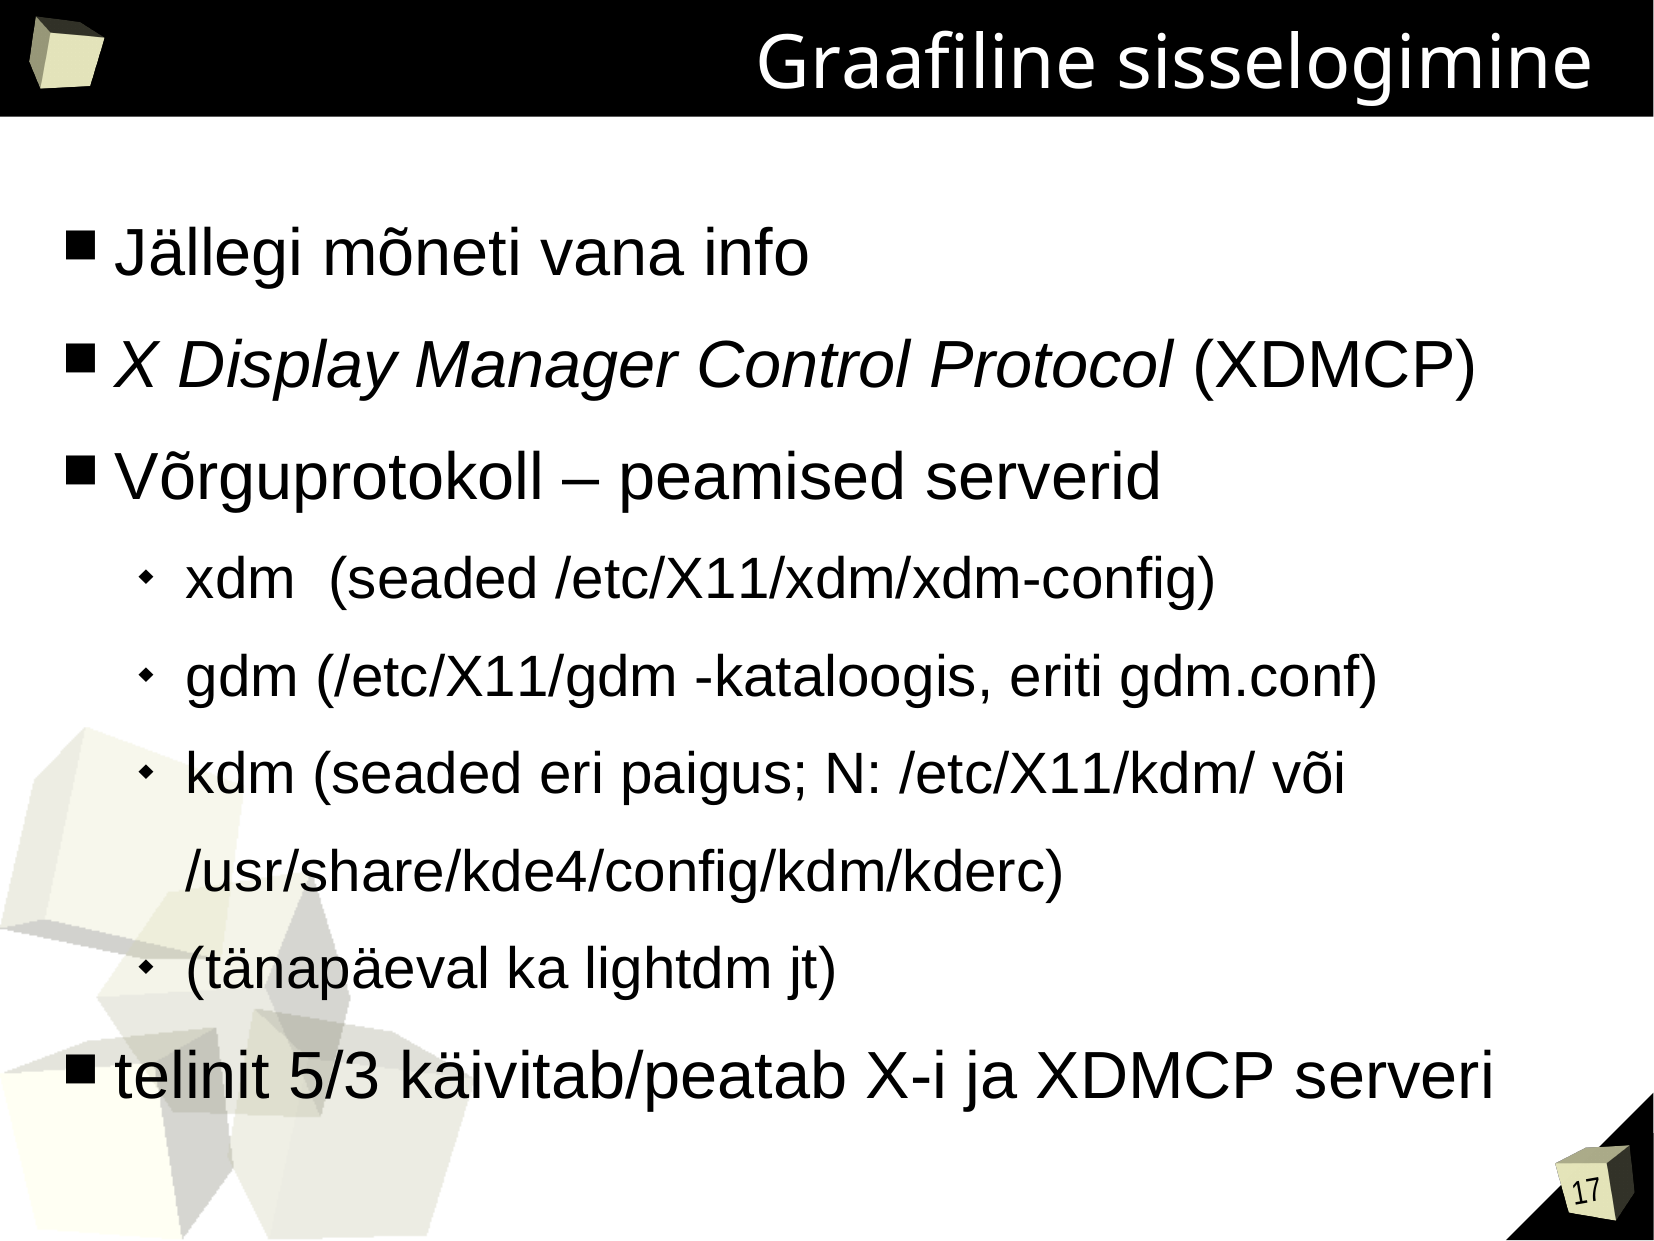

# Graafiline sisselogimine
Jällegi mõneti vana info
X Display Manager Control Protocol (XDMCP)
Võrguprotokoll – peamised serverid
xdm (seaded /etc/X11/xdm/xdm-config)
gdm (/etc/X11/gdm -kataloogis, eriti gdm.conf)
kdm (seaded eri paigus; N: /etc/X11/kdm/ või /usr/share/kde4/config/kdm/kderc)
(tänapäeval ka lightdm jt)
telinit 5/3 käivitab/peatab X-i ja XDMCP serveri